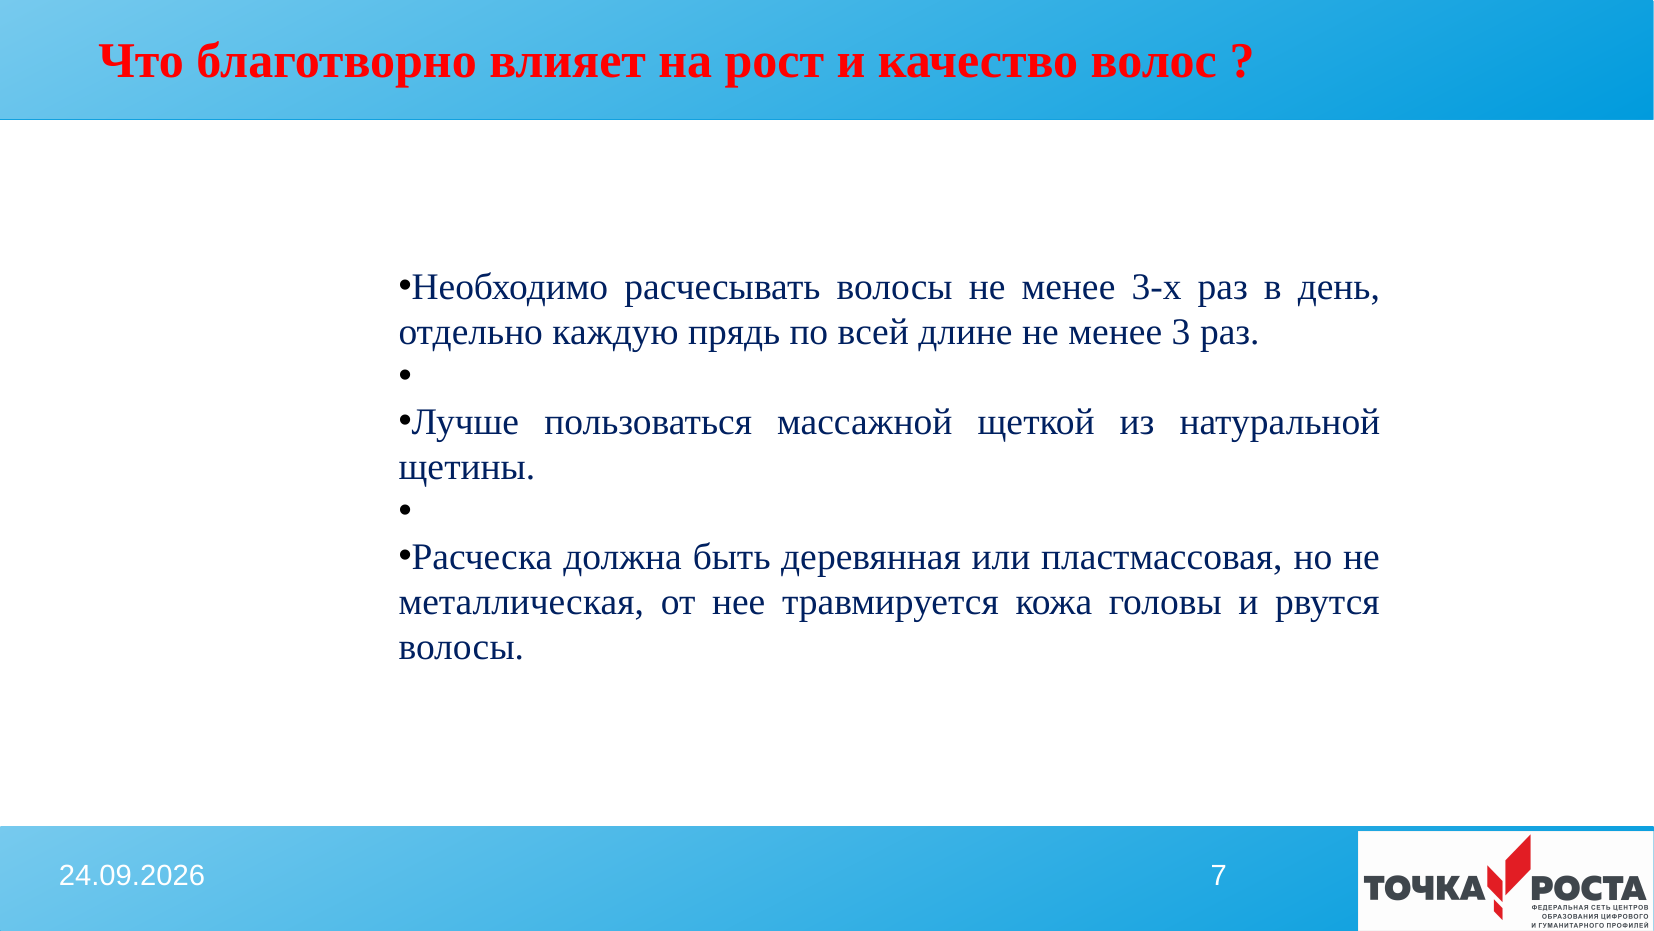

Что благотворно влияет на рост и качество волос ?
#
Необходимо расчесывать волосы не менее 3-х раз в день, отдельно каждую прядь по всей длине не менее 3 раз.
Лучше пользоваться массажной щеткой из натуральной щетины.
Расческа должна быть деревянная или пластмассовая, но не металлическая, от нее травмируется кожа головы и рвутся волосы.